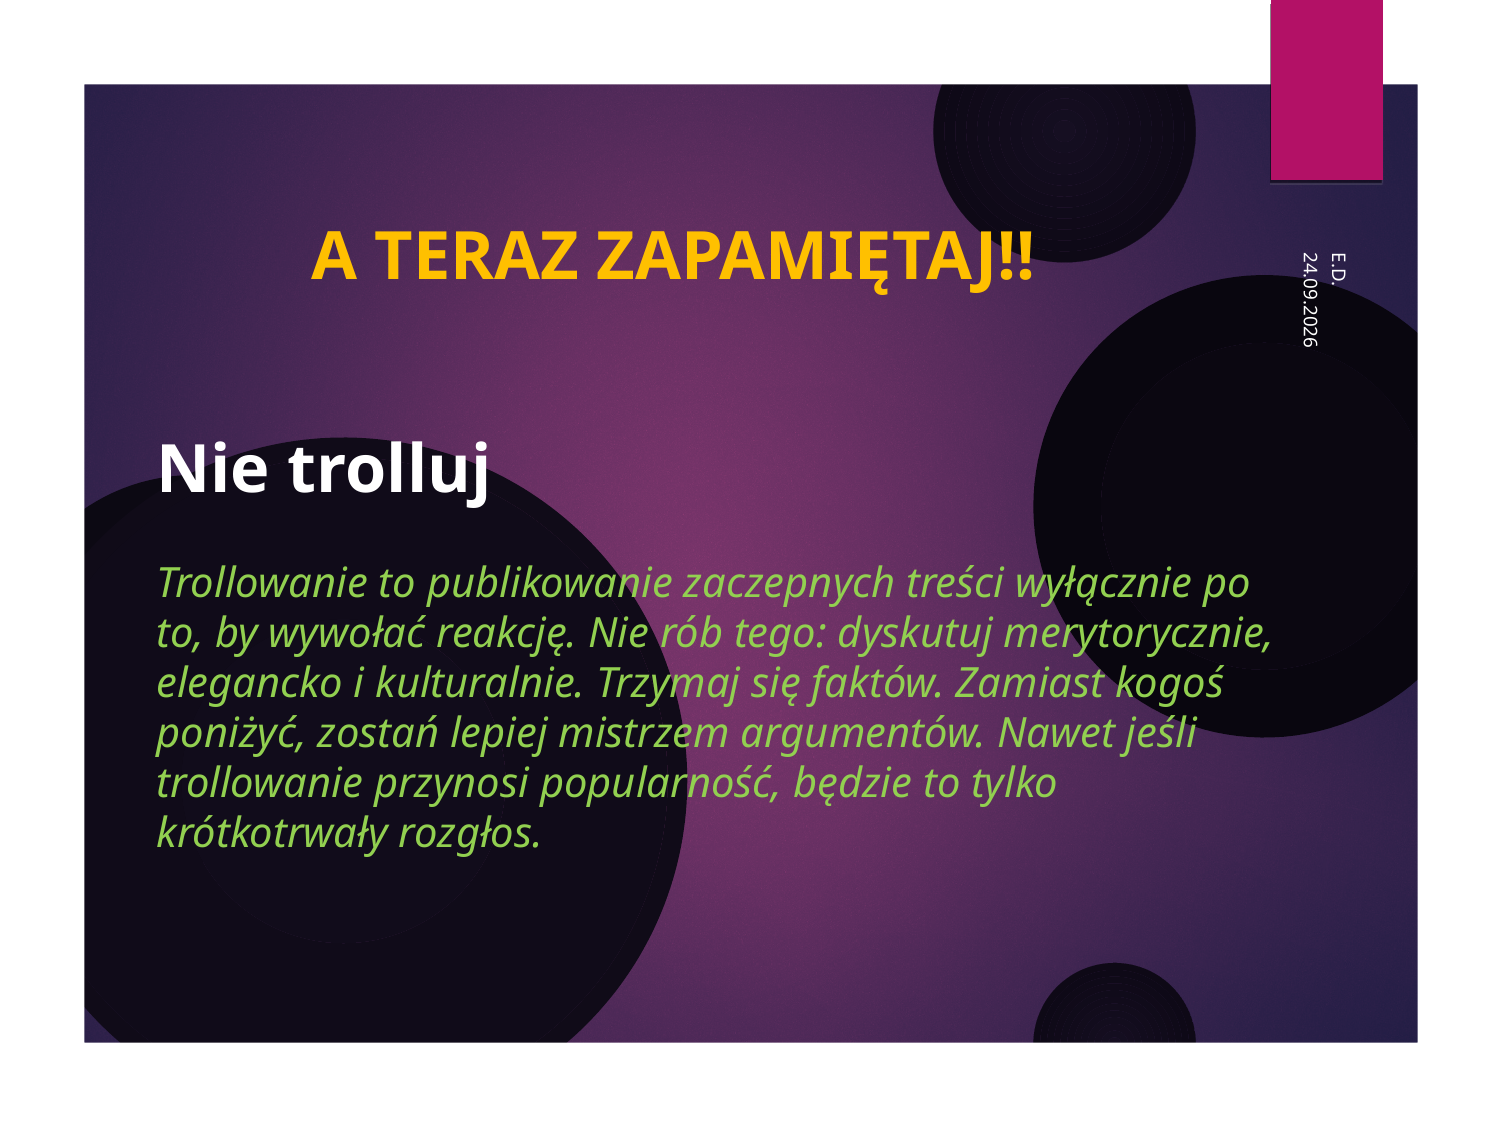

# A TERAZ ZAPAMIĘTAJ!!
Nie trolluj
Trollowanie to publikowanie zaczepnych treści wyłącznie po to, by wywołać reakcję. Nie rób tego: dyskutuj merytorycznie, elegancko i kulturalnie. Trzymaj się faktów. Zamiast kogoś poniżyć, zostań lepiej mistrzem argumentów. Nawet jeśli trollowanie przynosi popularność, będzie to tylko krótkotrwały rozgłos.
E.D.